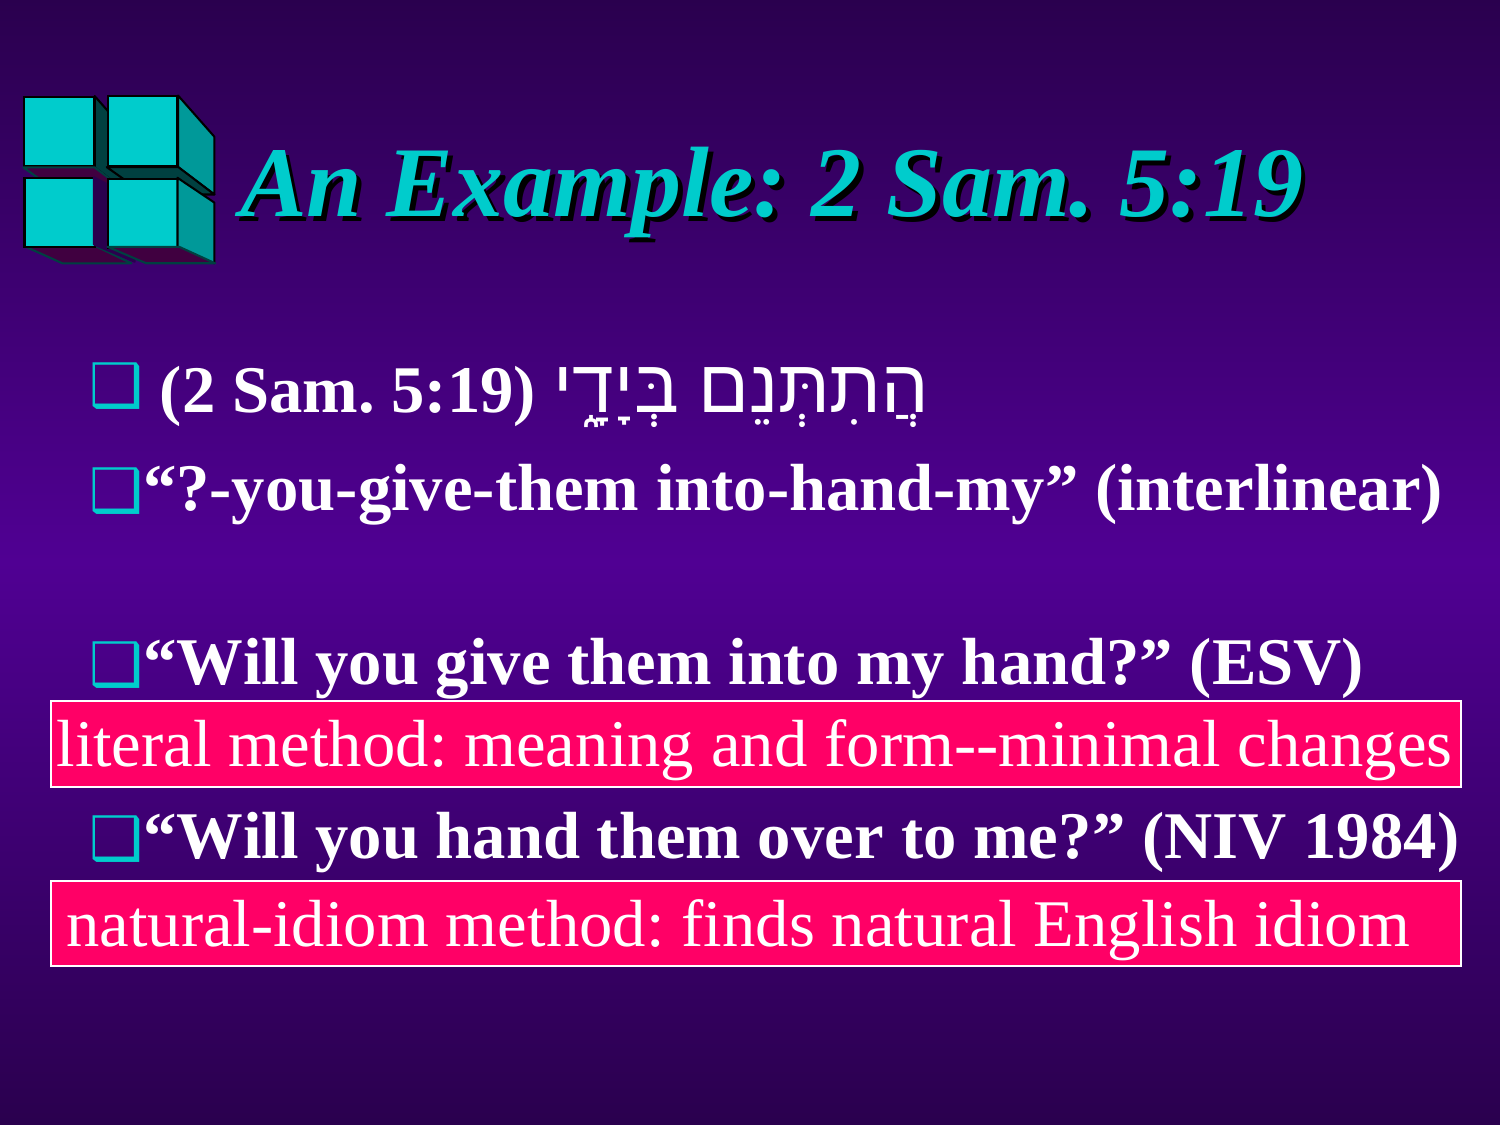

# An Example: 2 Sam. 5:19
 (2 Sam. 5:19) הֲתִתְּנֵם בְּיָדָ֑י
“?-you-give-them into-hand-my” (interlinear)
“Will you give them into my hand?” (ESV)
“Will you hand them over to me?” (NIV 1984)
literal method: meaning and form--minimal changes
natural-idiom method: finds natural English idiom